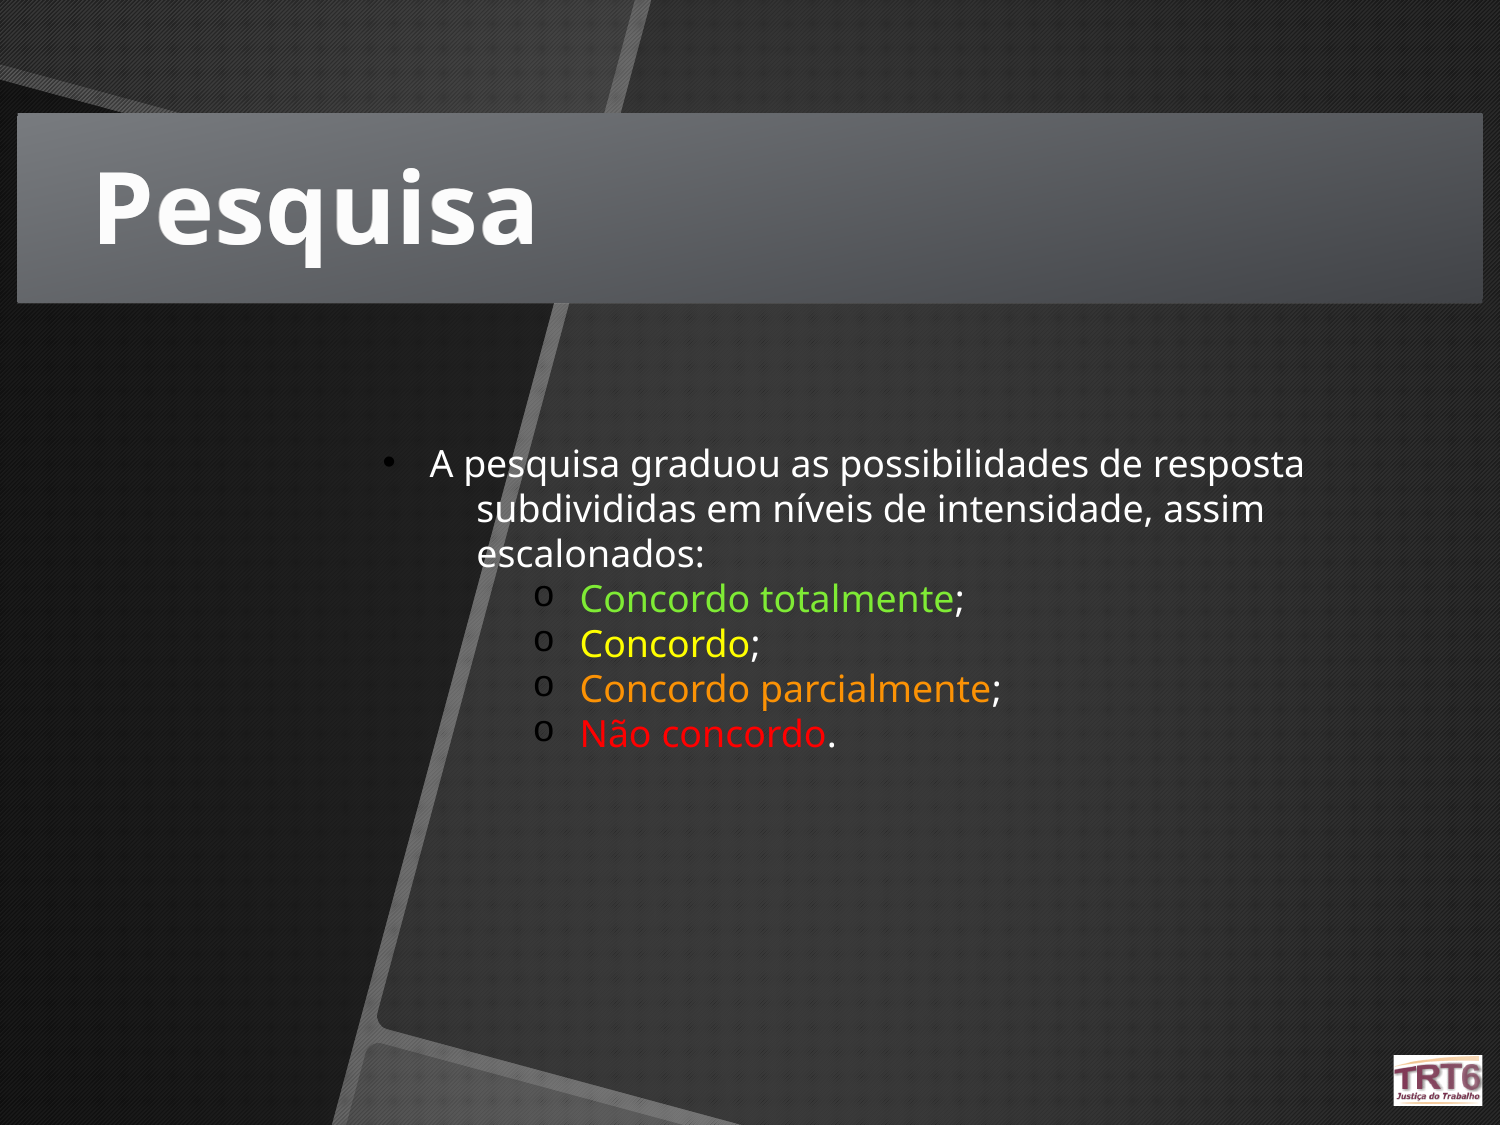

Pesquisa
A pesquisa graduou as possibilidades de resposta subdivididas em níveis de intensidade, assim escalonados:
Concordo totalmente;
Concordo;
Concordo parcialmente;
Não concordo.